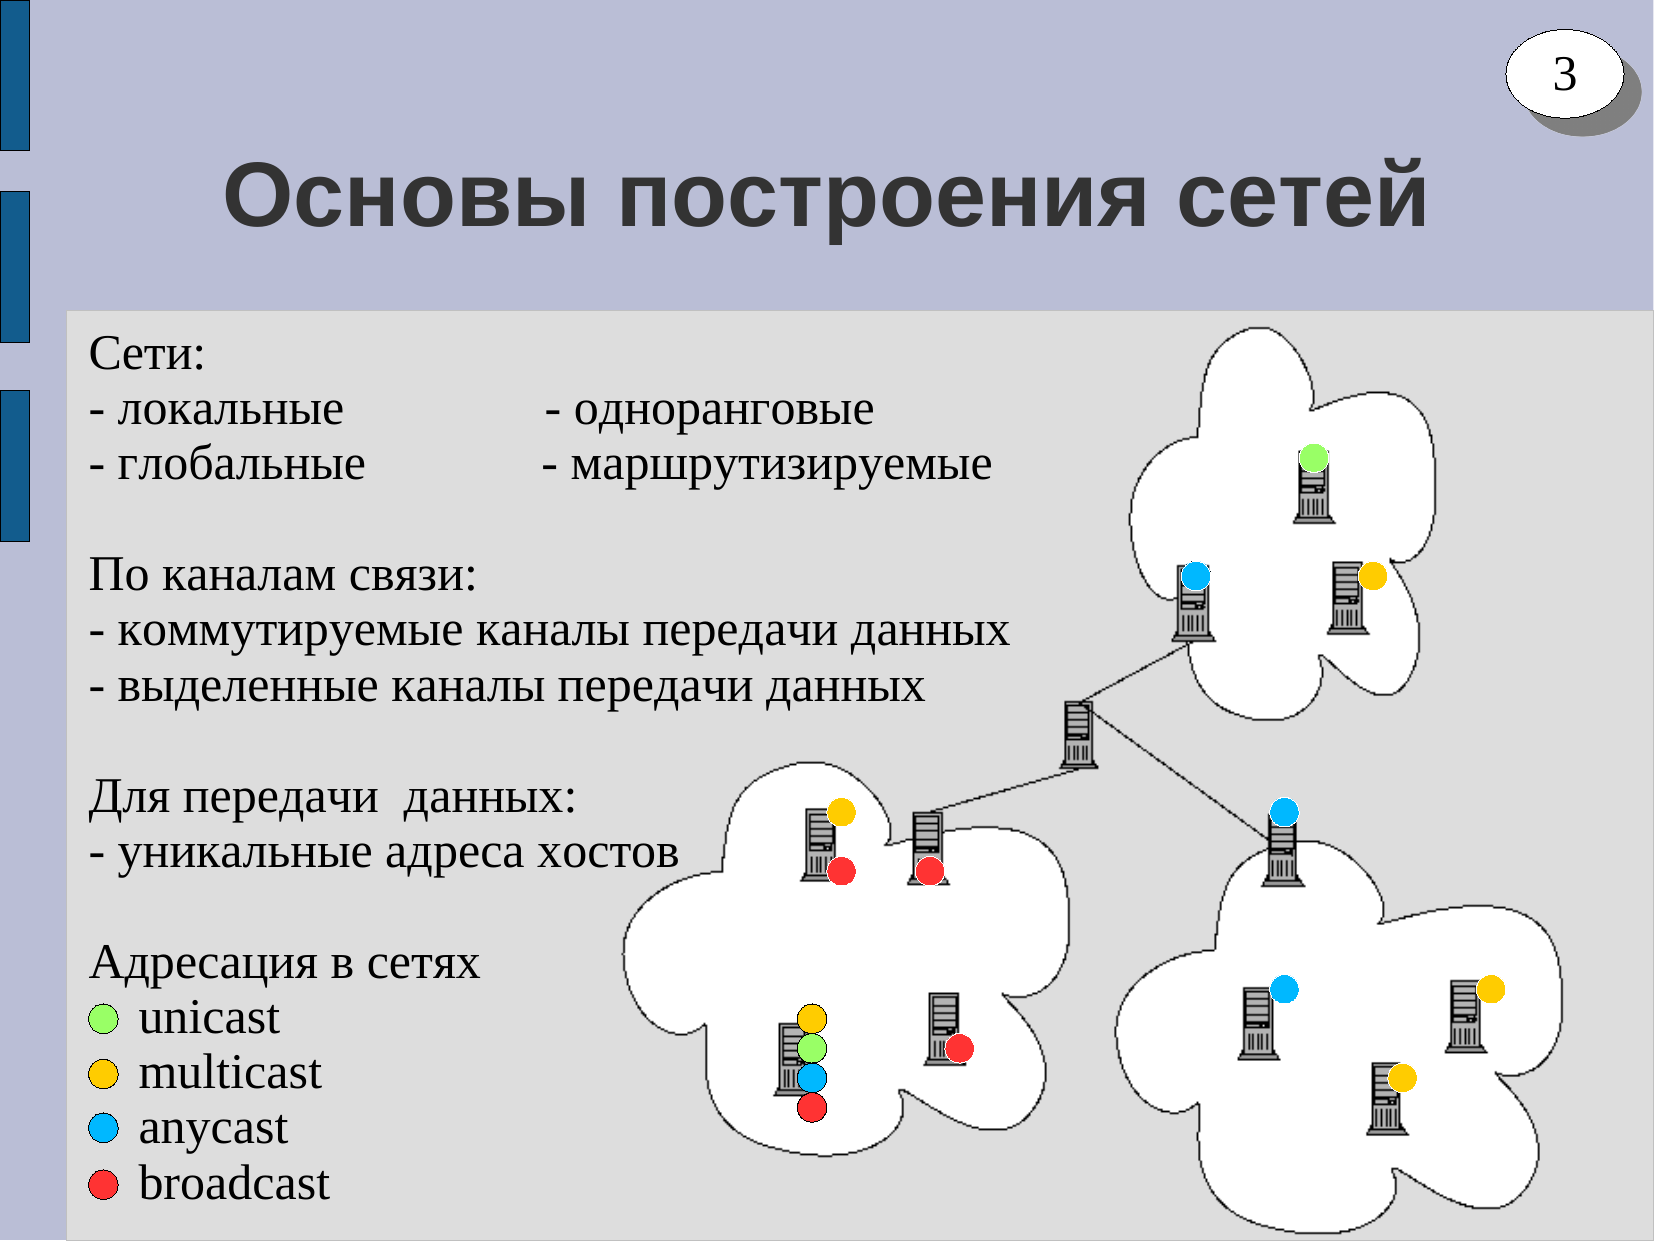

3
# Основы построения сетей
Сети:
- локальные - одноранговые
- глобальные - маршрутизируемые
По каналам связи:
- коммутируемые каналы передачи данных
- выделенные каналы передачи данных
Для передачи данных:
- уникальные адреса хостов
Адресация в сетях
 unicast
 multicast
 anycast
 broadcast